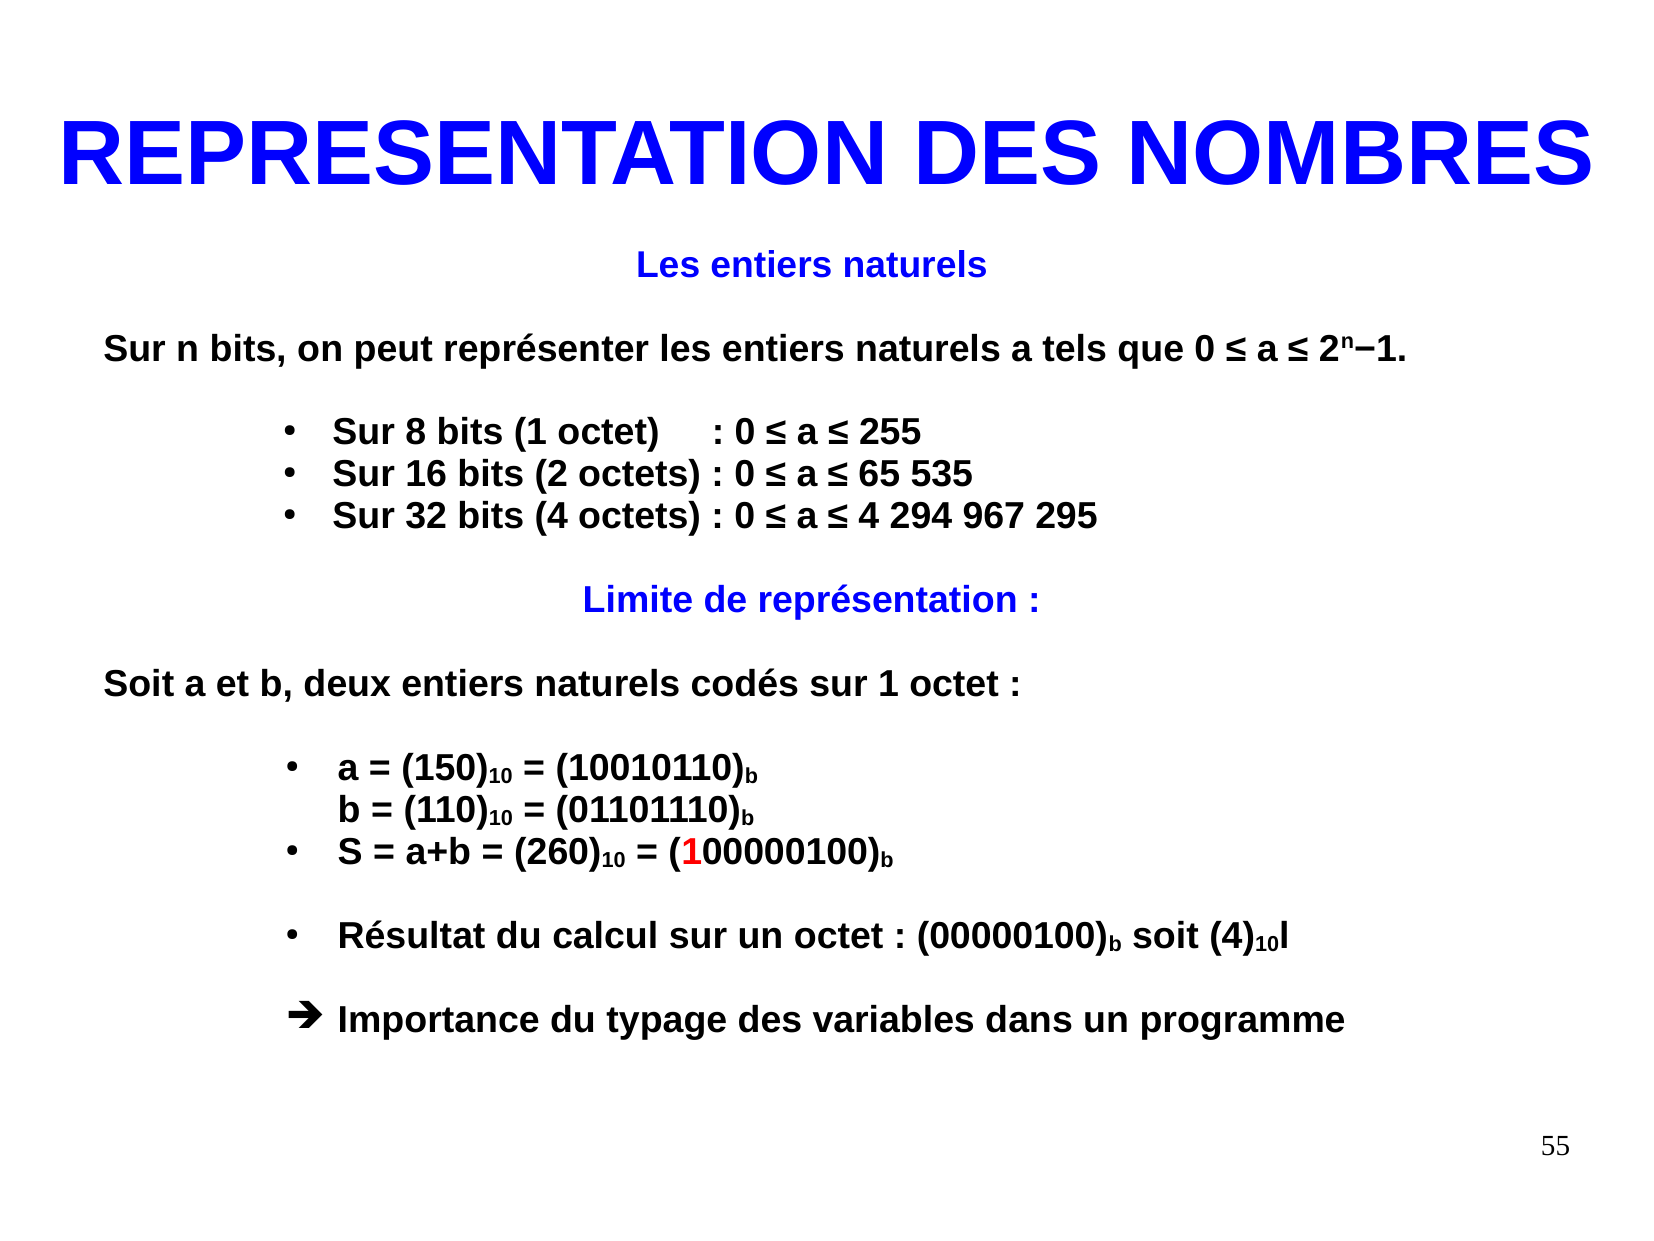

# REPRESENTATION DES NOMBRES
Les entiers naturels
Sur n bits, on peut représenter les entiers naturels a tels que 0 ≤ a ≤ 2n−1.
Sur 8 bits (1 octet)  : 0 ≤ a ≤ 255
Sur 16 bits (2 octets) : 0 ≤ a ≤ 65 535
Sur 32 bits (4 octets) : 0 ≤ a ≤ 4 294 967 295
Limite de représentation :
Soit a et b, deux entiers naturels codés sur 1 octet :
a = (150)10 = (10010110)b
b = (110)10 = (01101110)b
S = a+b = (260)10 = (100000100)b
Résultat du calcul sur un octet : (00000100)b soit (4)10l
Importance du typage des variables dans un programme
55